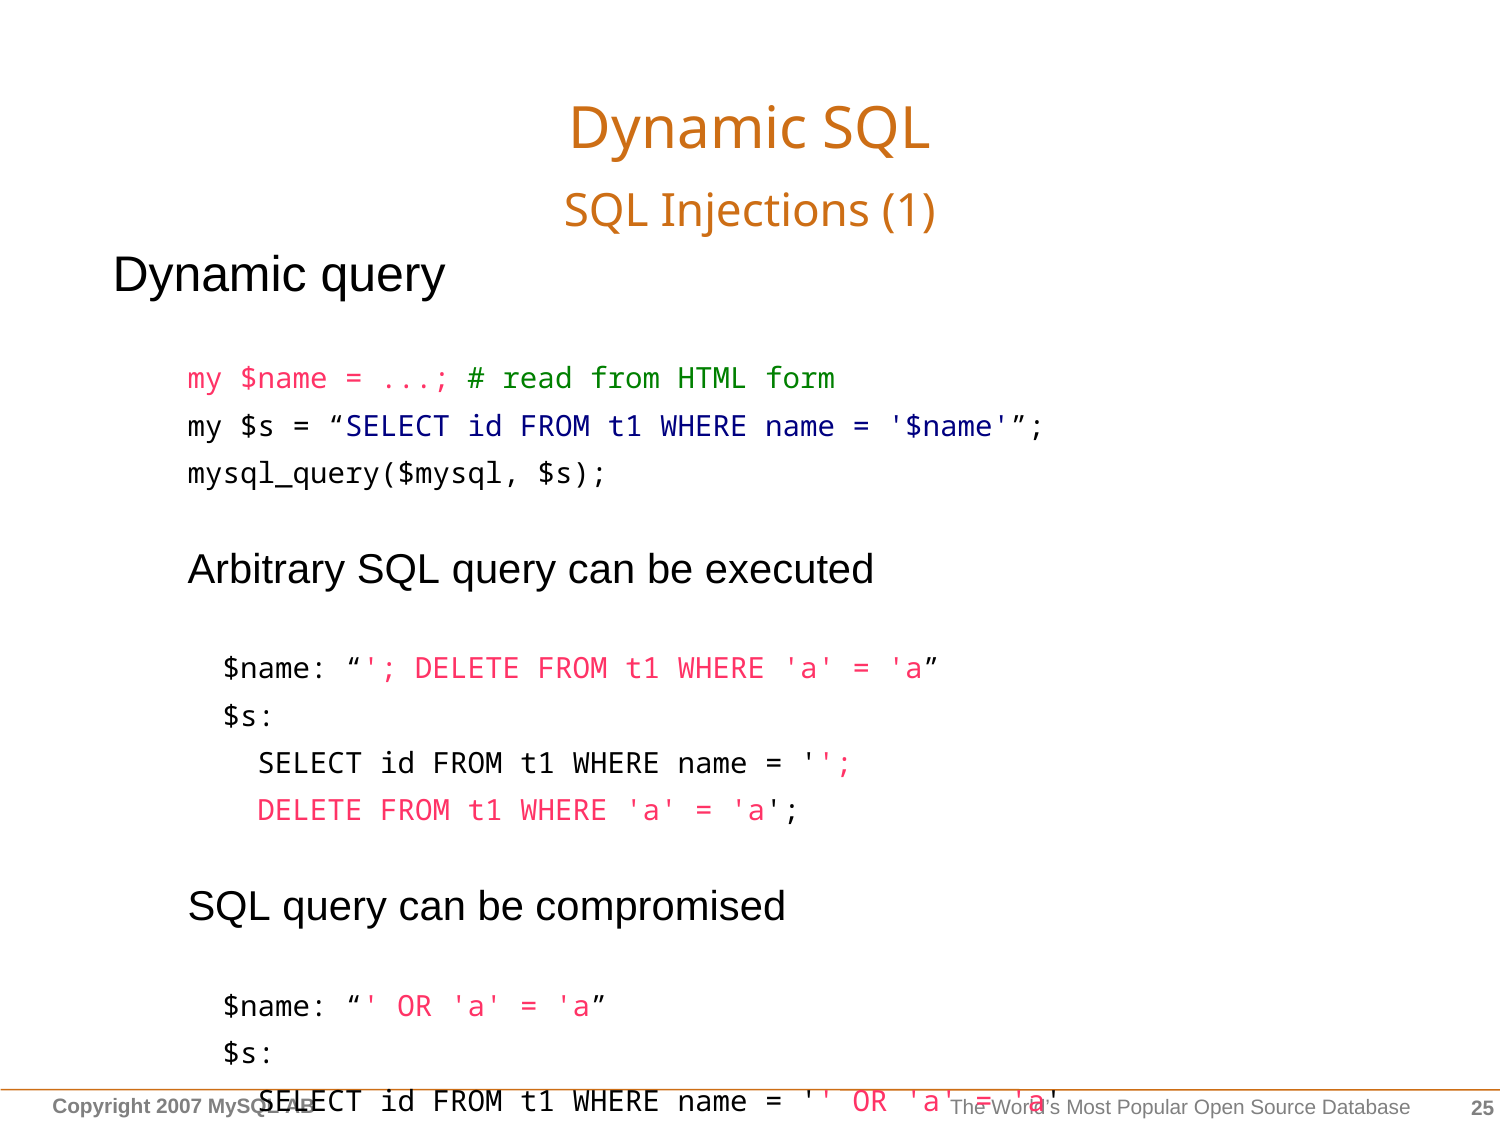

# Dynamic SQL SQL Injections (1)
Dynamic query
my $name = ...; # read from HTML form
my $s = “SELECT id FROM t1 WHERE name = '$name'”;
mysql_query($mysql, $s);
Arbitrary SQL query can be executed
 $name: “'; DELETE FROM t1 WHERE 'a' = 'a”
 $s:
 SELECT id FROM t1 WHERE name = '';
 DELETE FROM t1 WHERE 'a' = 'a';
SQL query can be compromised
 $name: “' OR 'a' = 'a”
 $s:
 SELECT id FROM t1 WHERE name = '' OR 'a' = 'a'